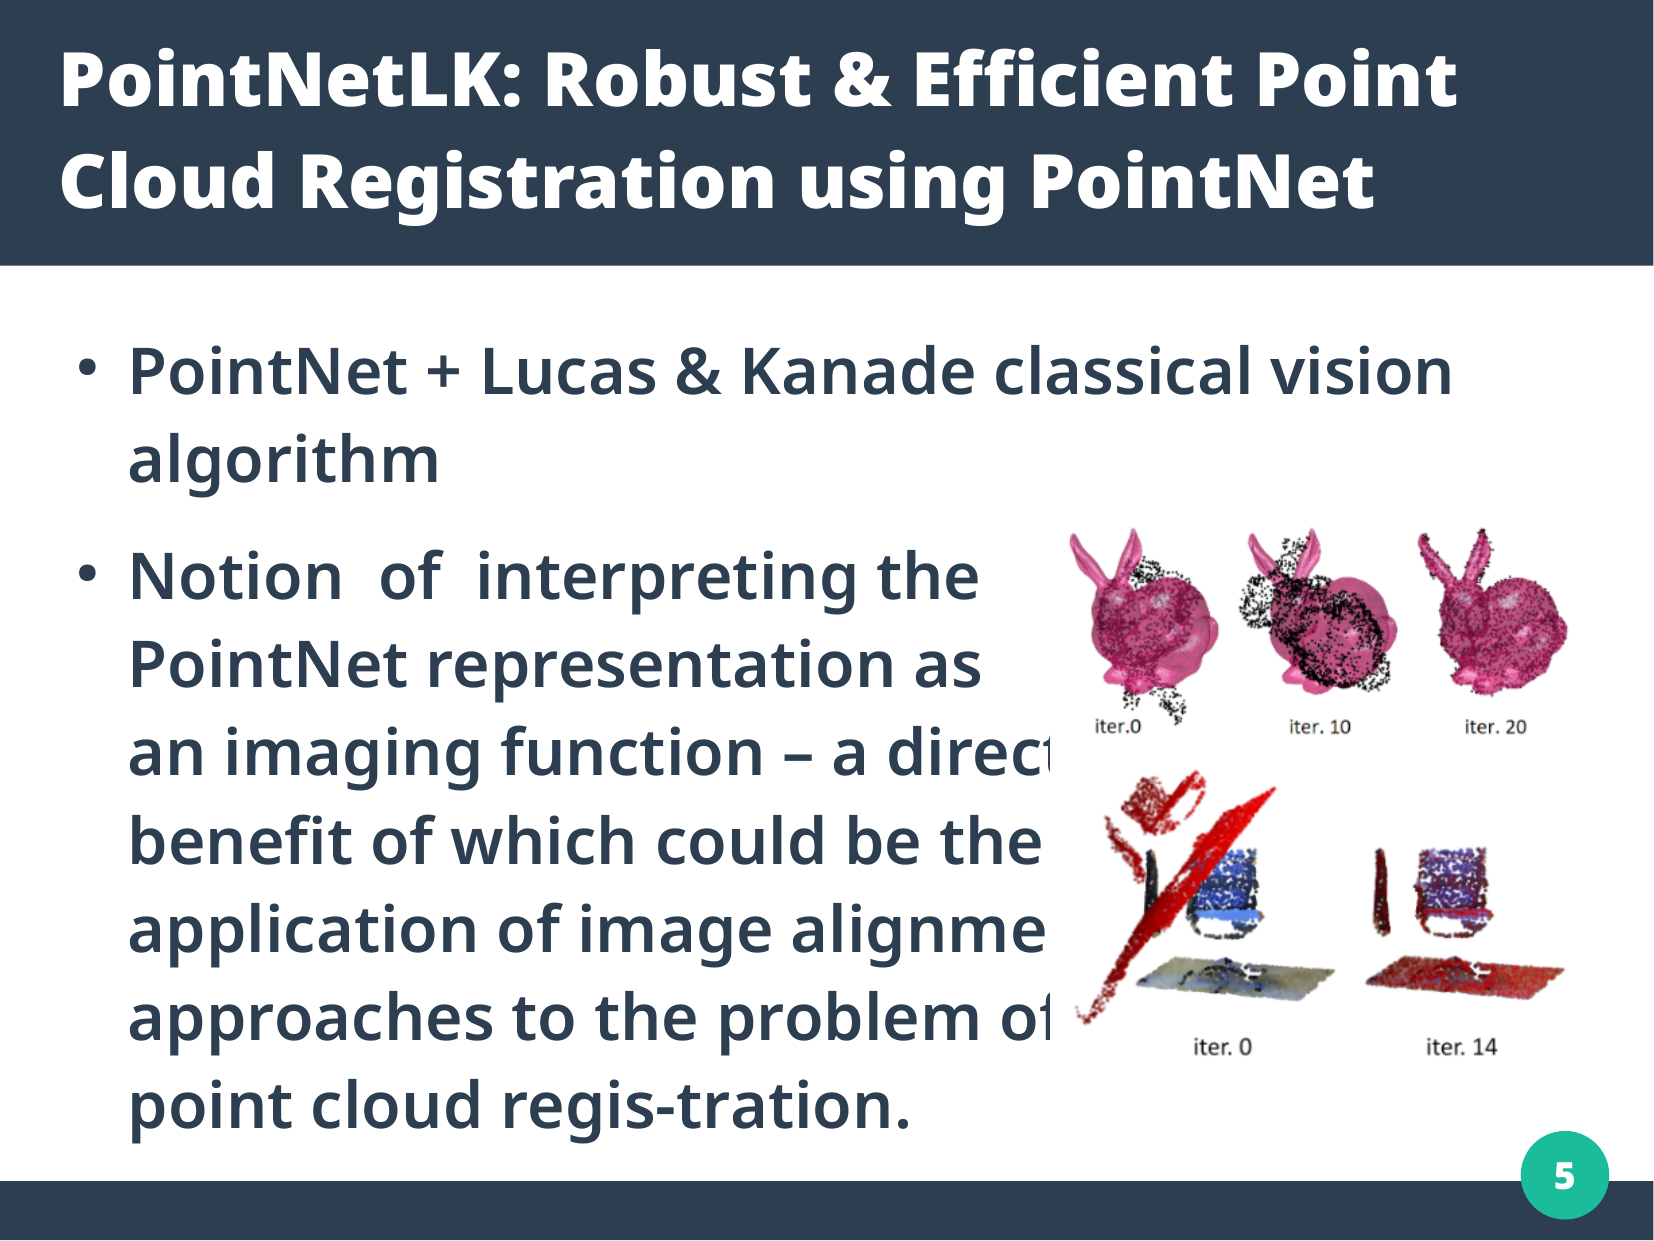

# PointNetLK: Robust & Efficient Point Cloud Registration using PointNet
PointNet + Lucas & Kanade classical vision algorithm
Notion of interpreting the
PointNet representation as
an imaging function – a direct
benefit of which could be the
application of image alignment
approaches to the problem of
point cloud regis-tration.
5